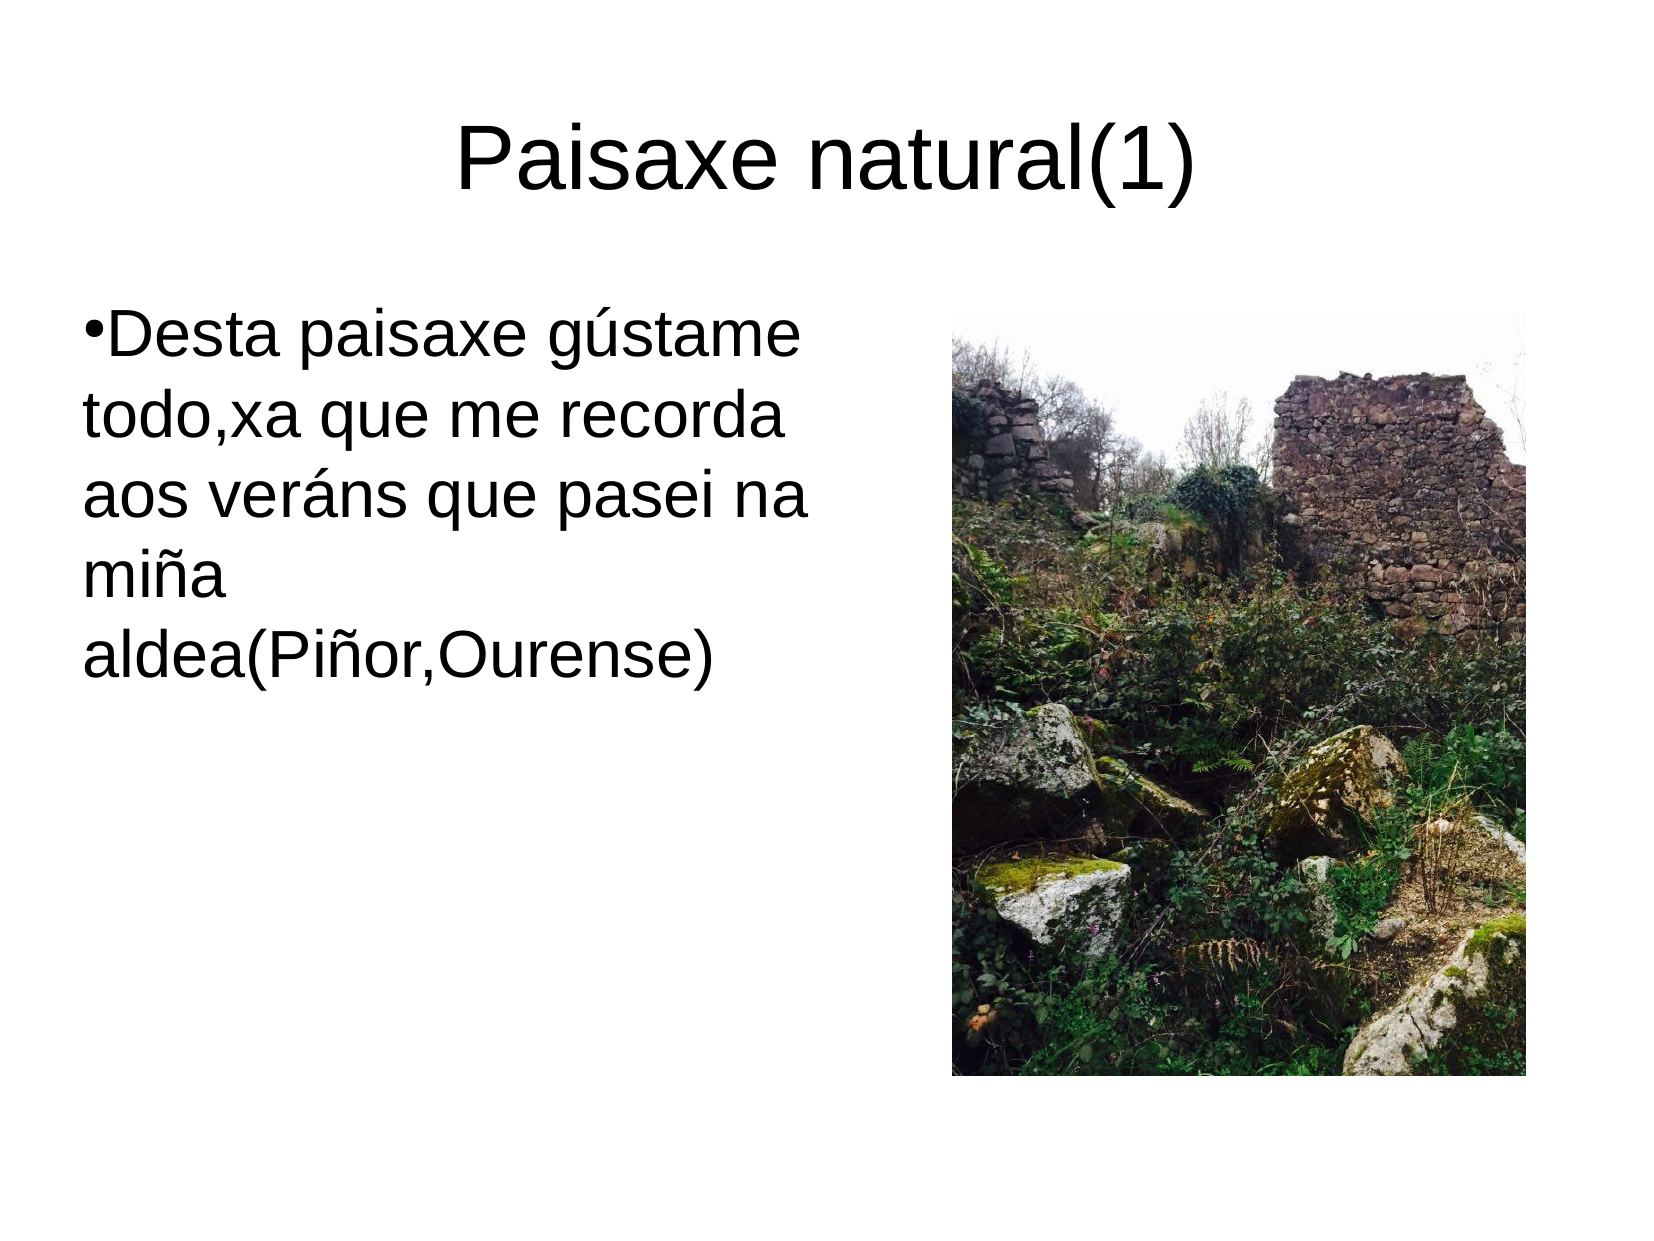

# Paisaxe natural(1)
Desta paisaxe gústame todo,xa que me recorda aos veráns que pasei na miña aldea(Piñor,Ourense)